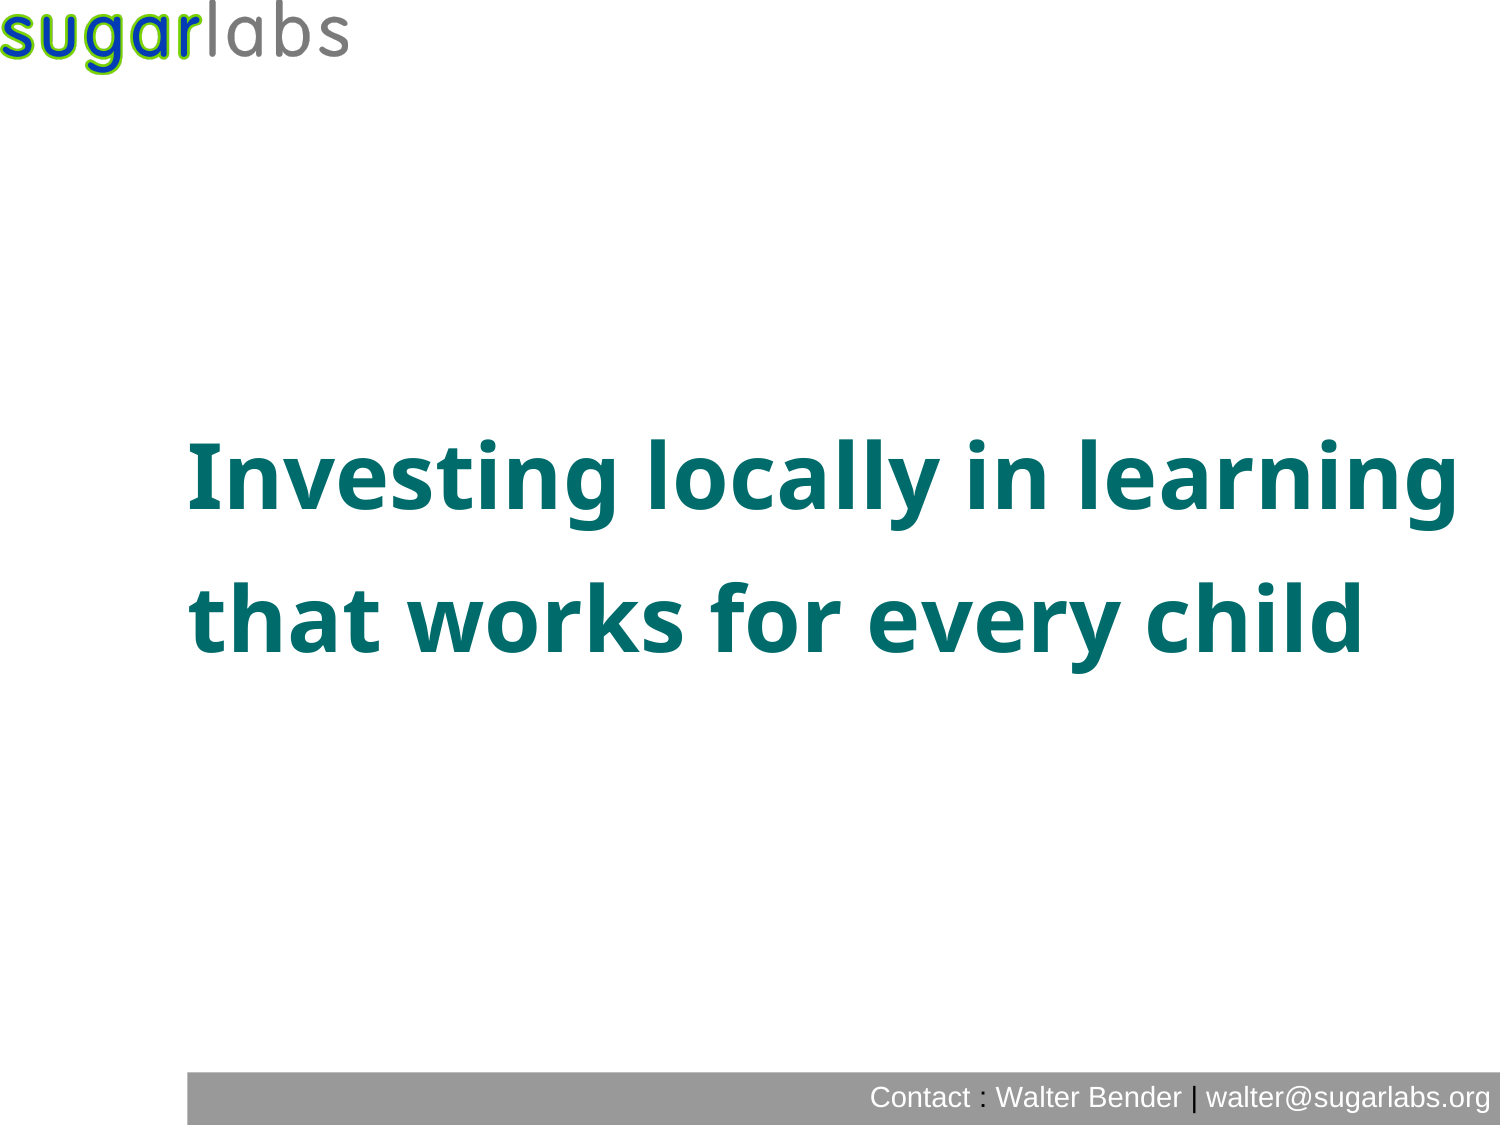

# Investing locally in learning that works for every child